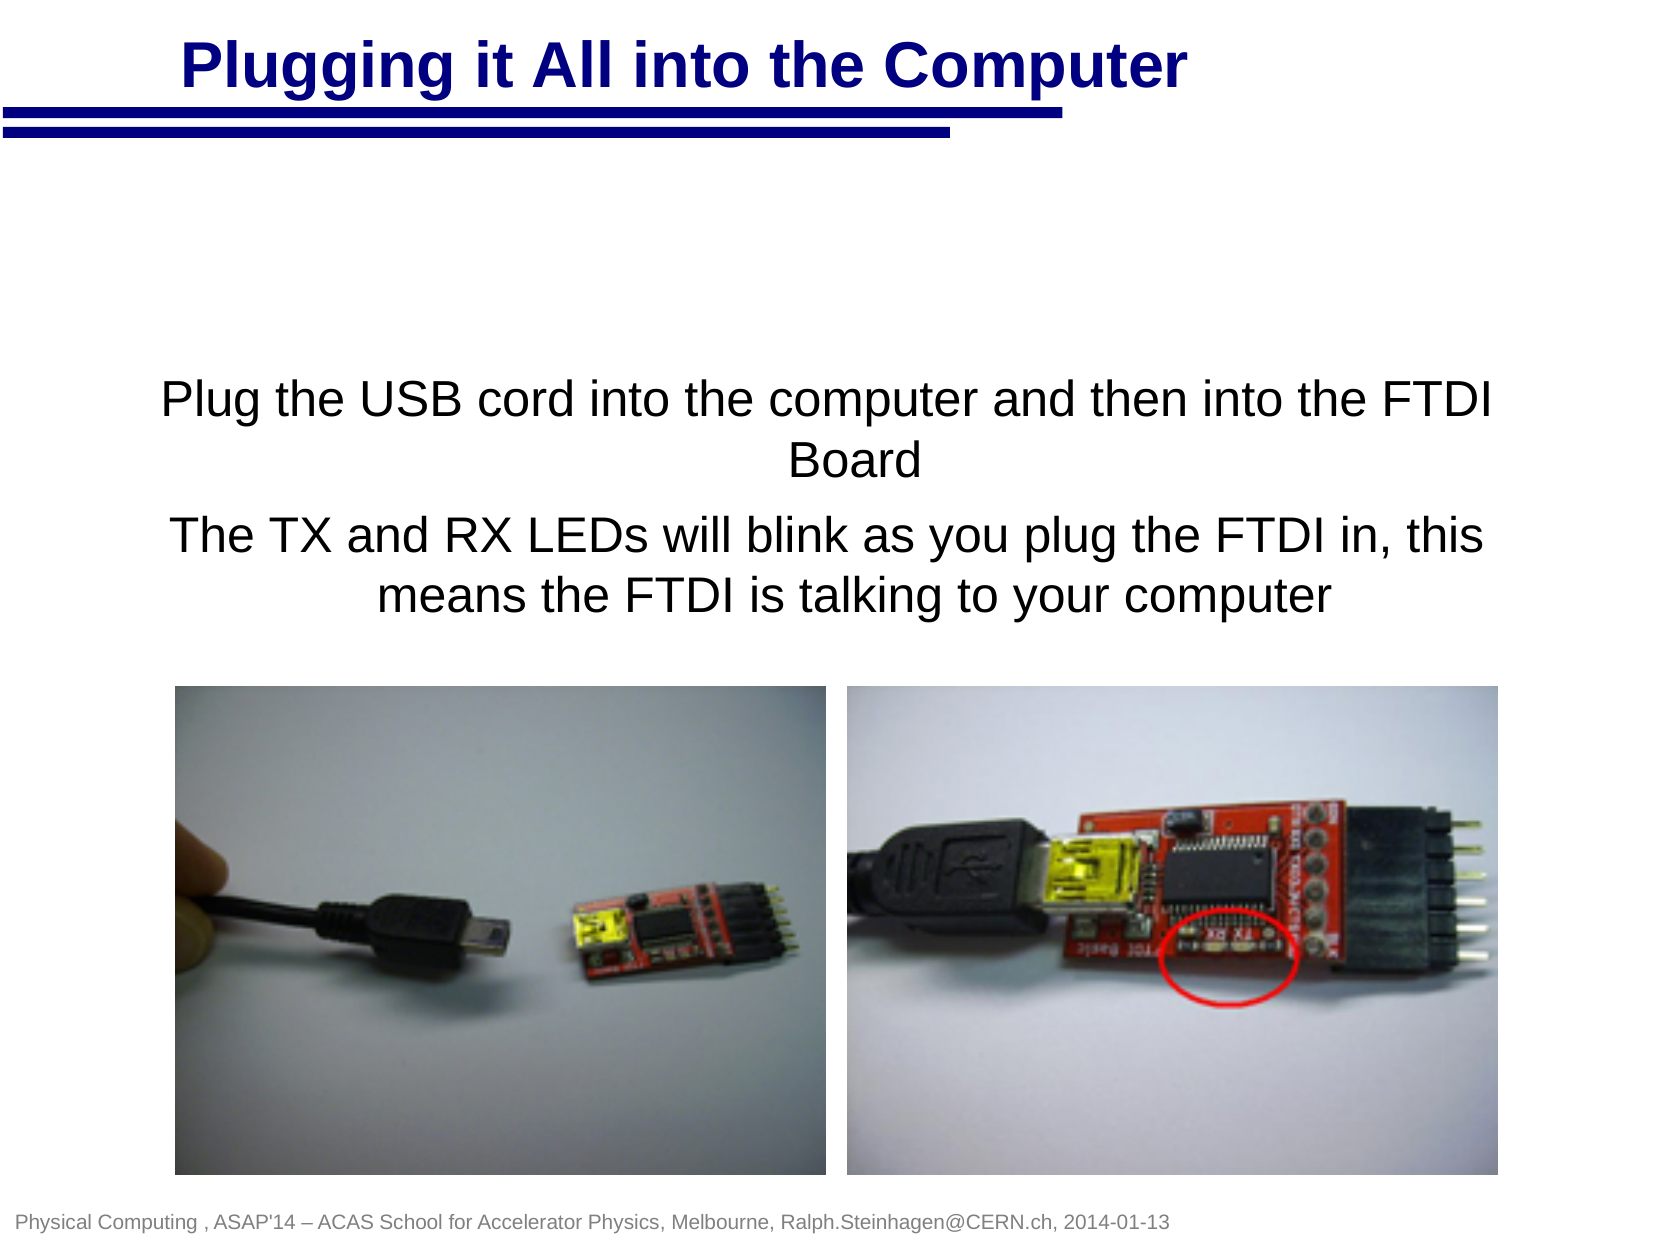

# Plugging it All into the Computer
Plug the USB cord into the computer and then into the FTDI Board
The TX and RX LEDs will blink as you plug the FTDI in, this means the FTDI is talking to your computer